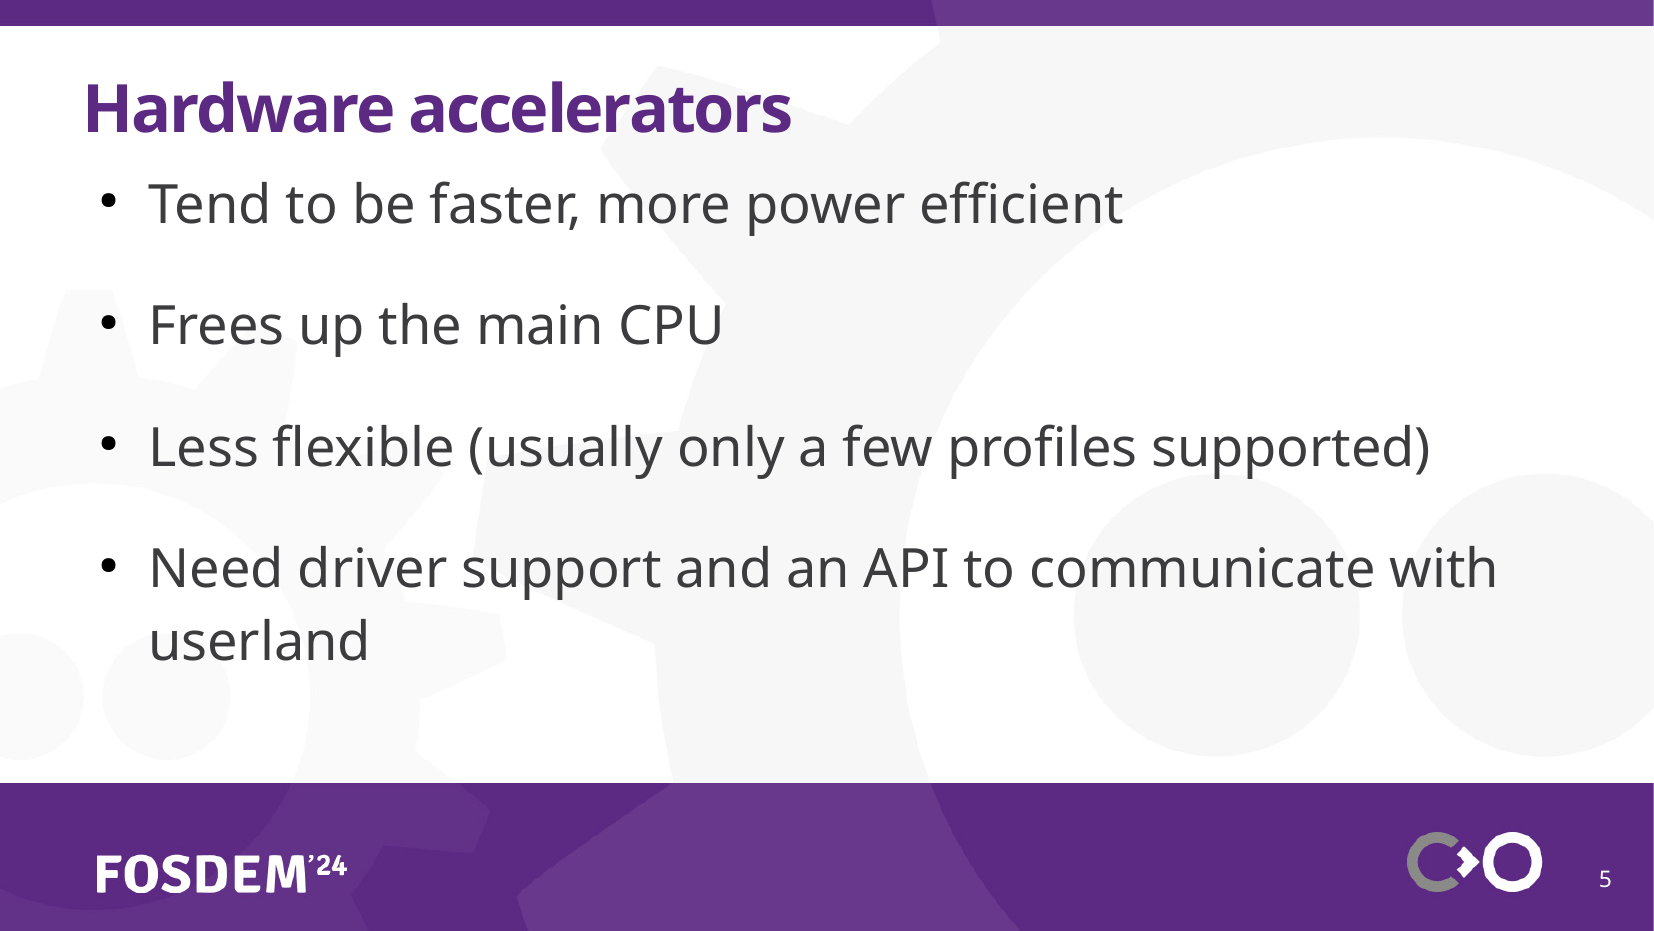

# Hardware accelerators
Tend to be faster, more power efficient
Frees up the main CPU
Less flexible (usually only a few profiles supported)
Need driver support and an API to communicate with userland